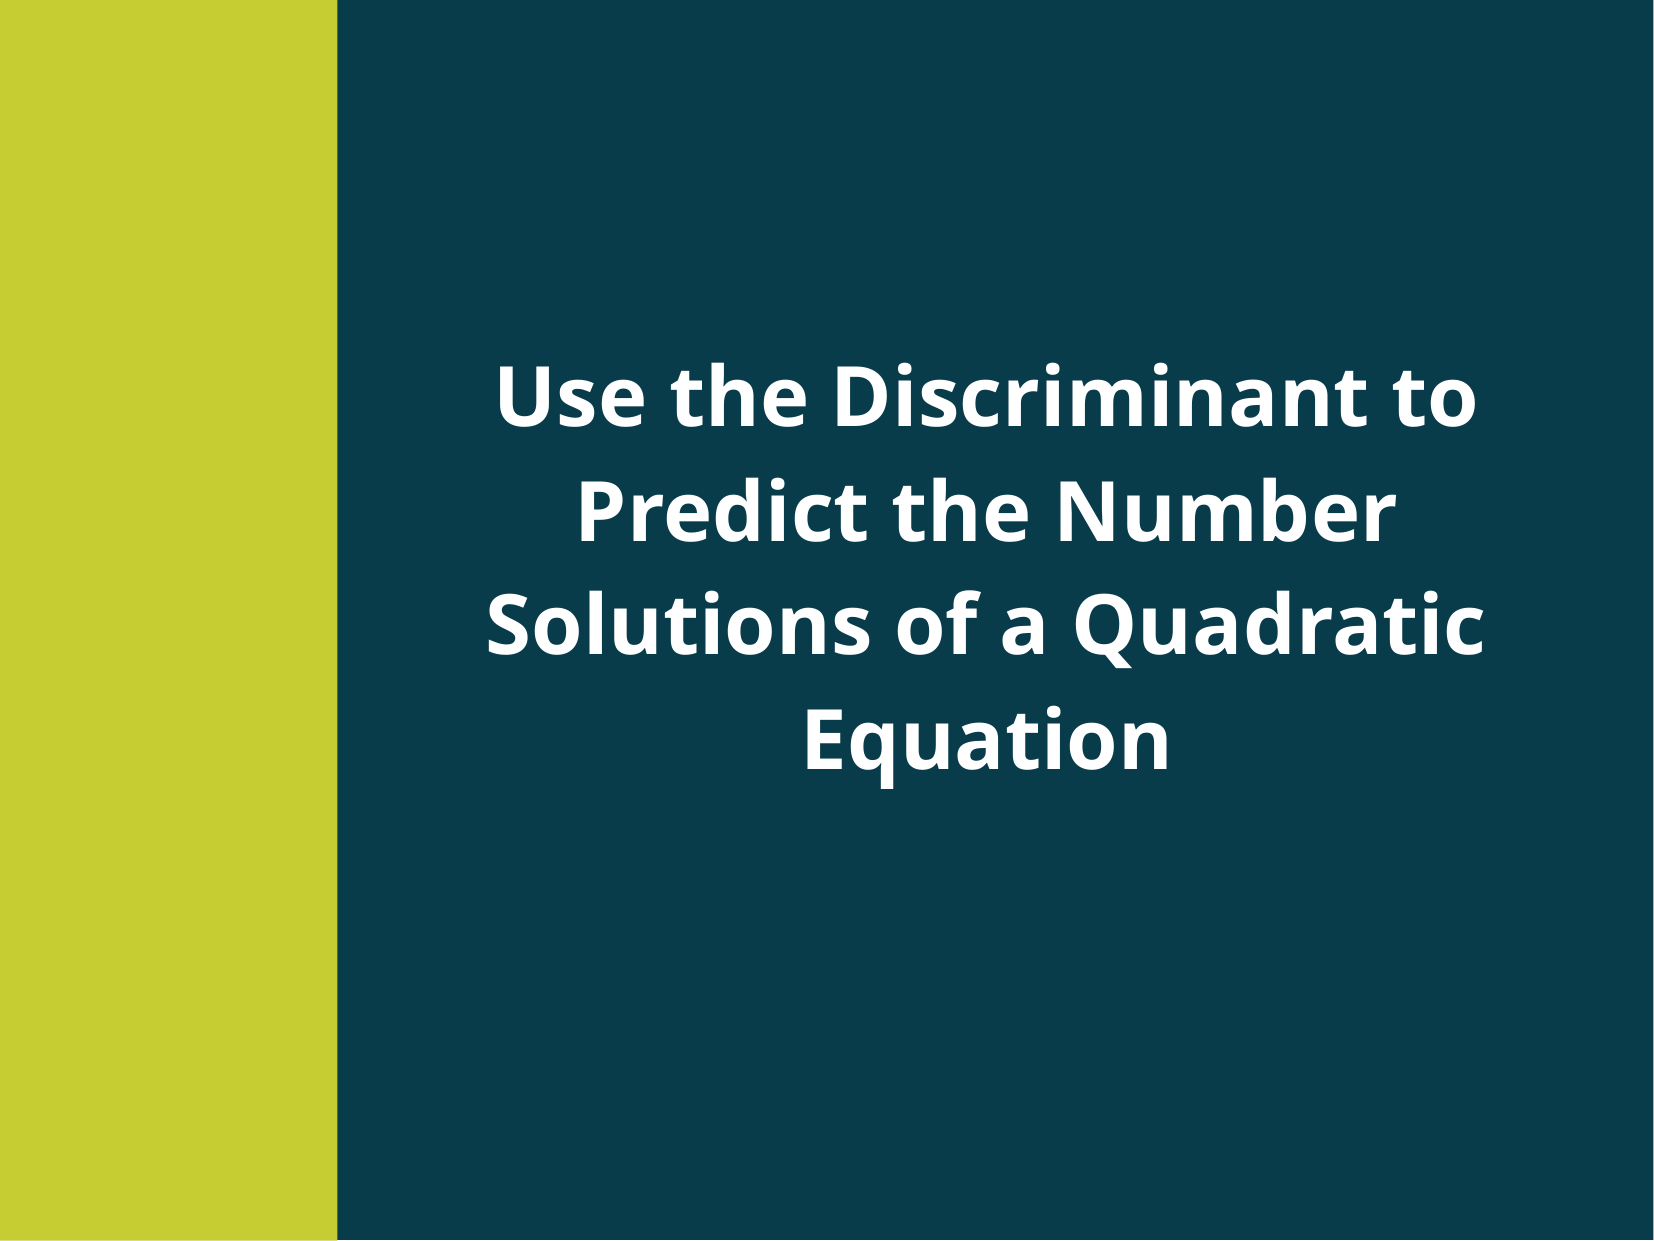

# Use the Discriminant to Predict the Number Solutions of a Quadratic Equation